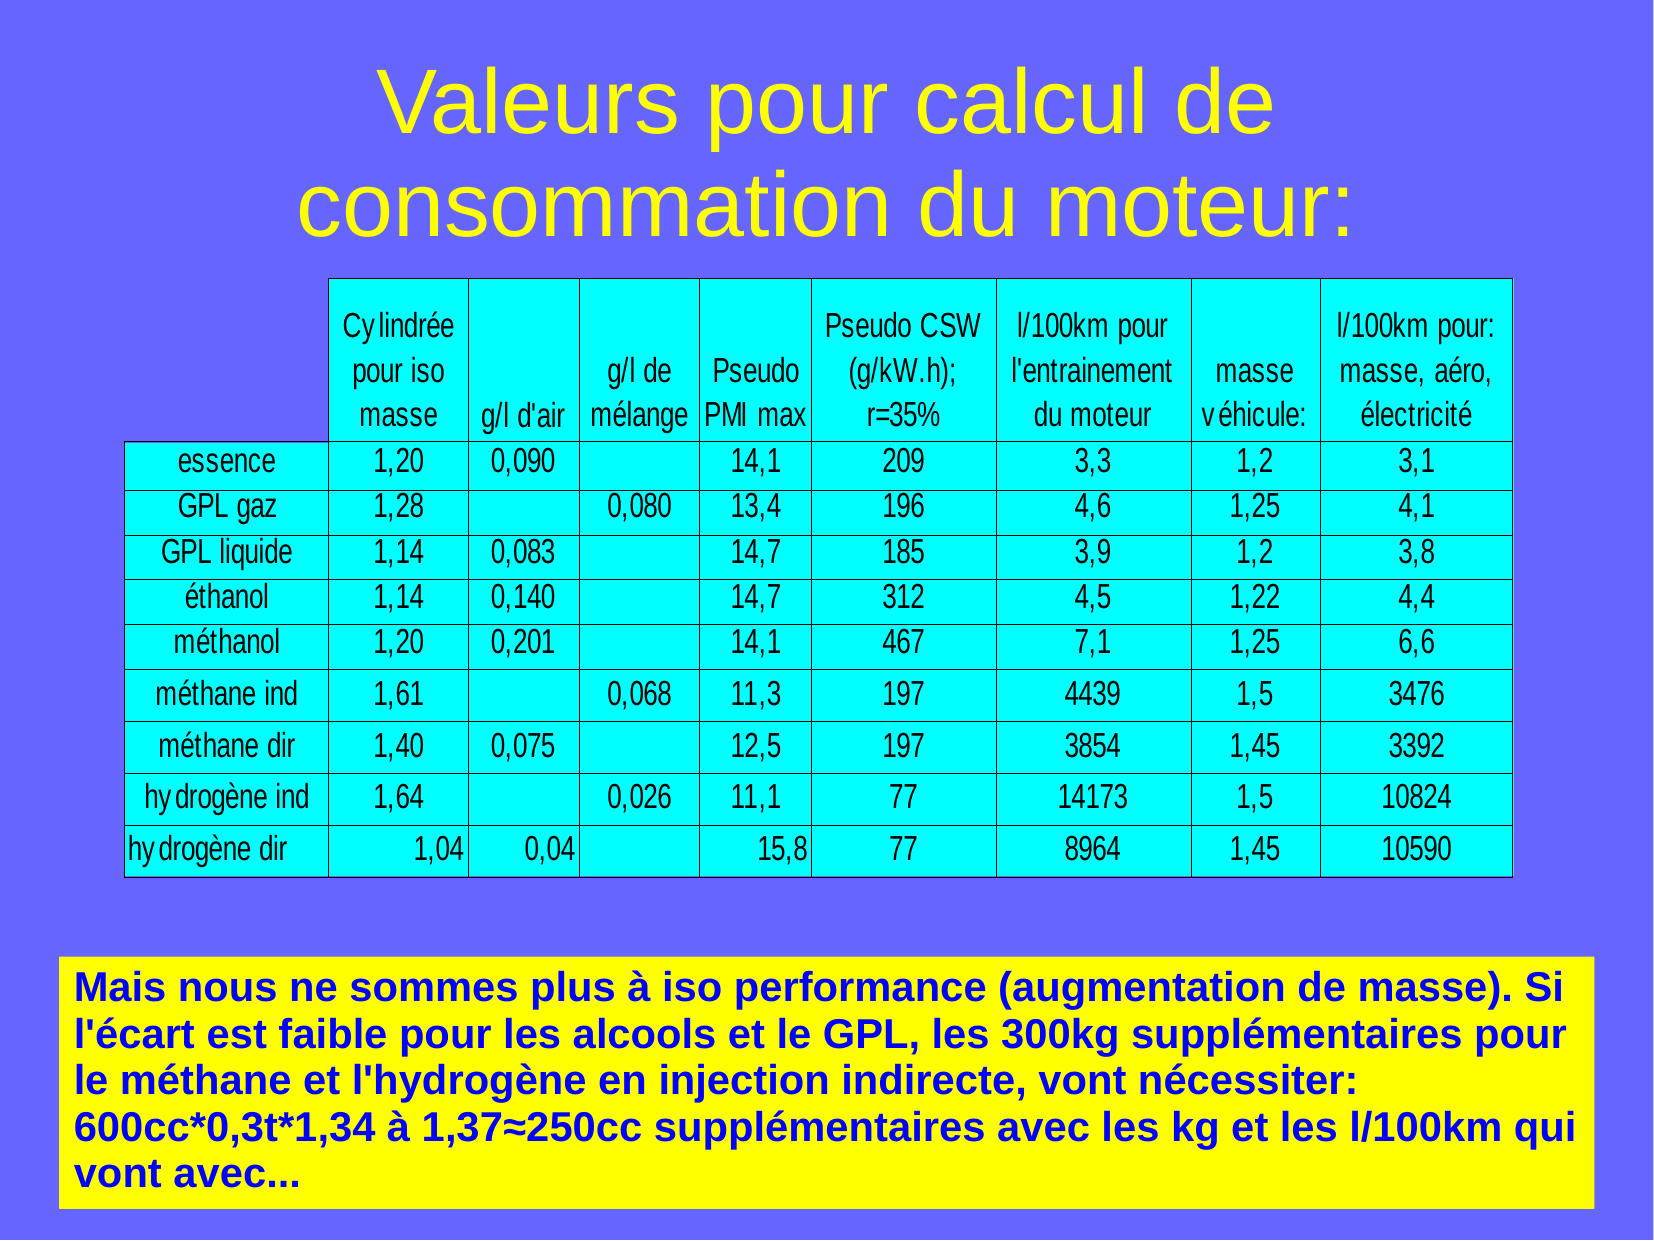

# Valeurs pour calcul de consommation du moteur:
Mais nous ne sommes plus à iso performance (augmentation de masse). Si l'écart est faible pour les alcools et le GPL, les 300kg supplémentaires pour le méthane et l'hydrogène en injection indirecte, vont nécessiter: 600cc*0,3t*1,34 à 1,37≈250cc supplémentaires avec les kg et les l/100km qui vont avec...